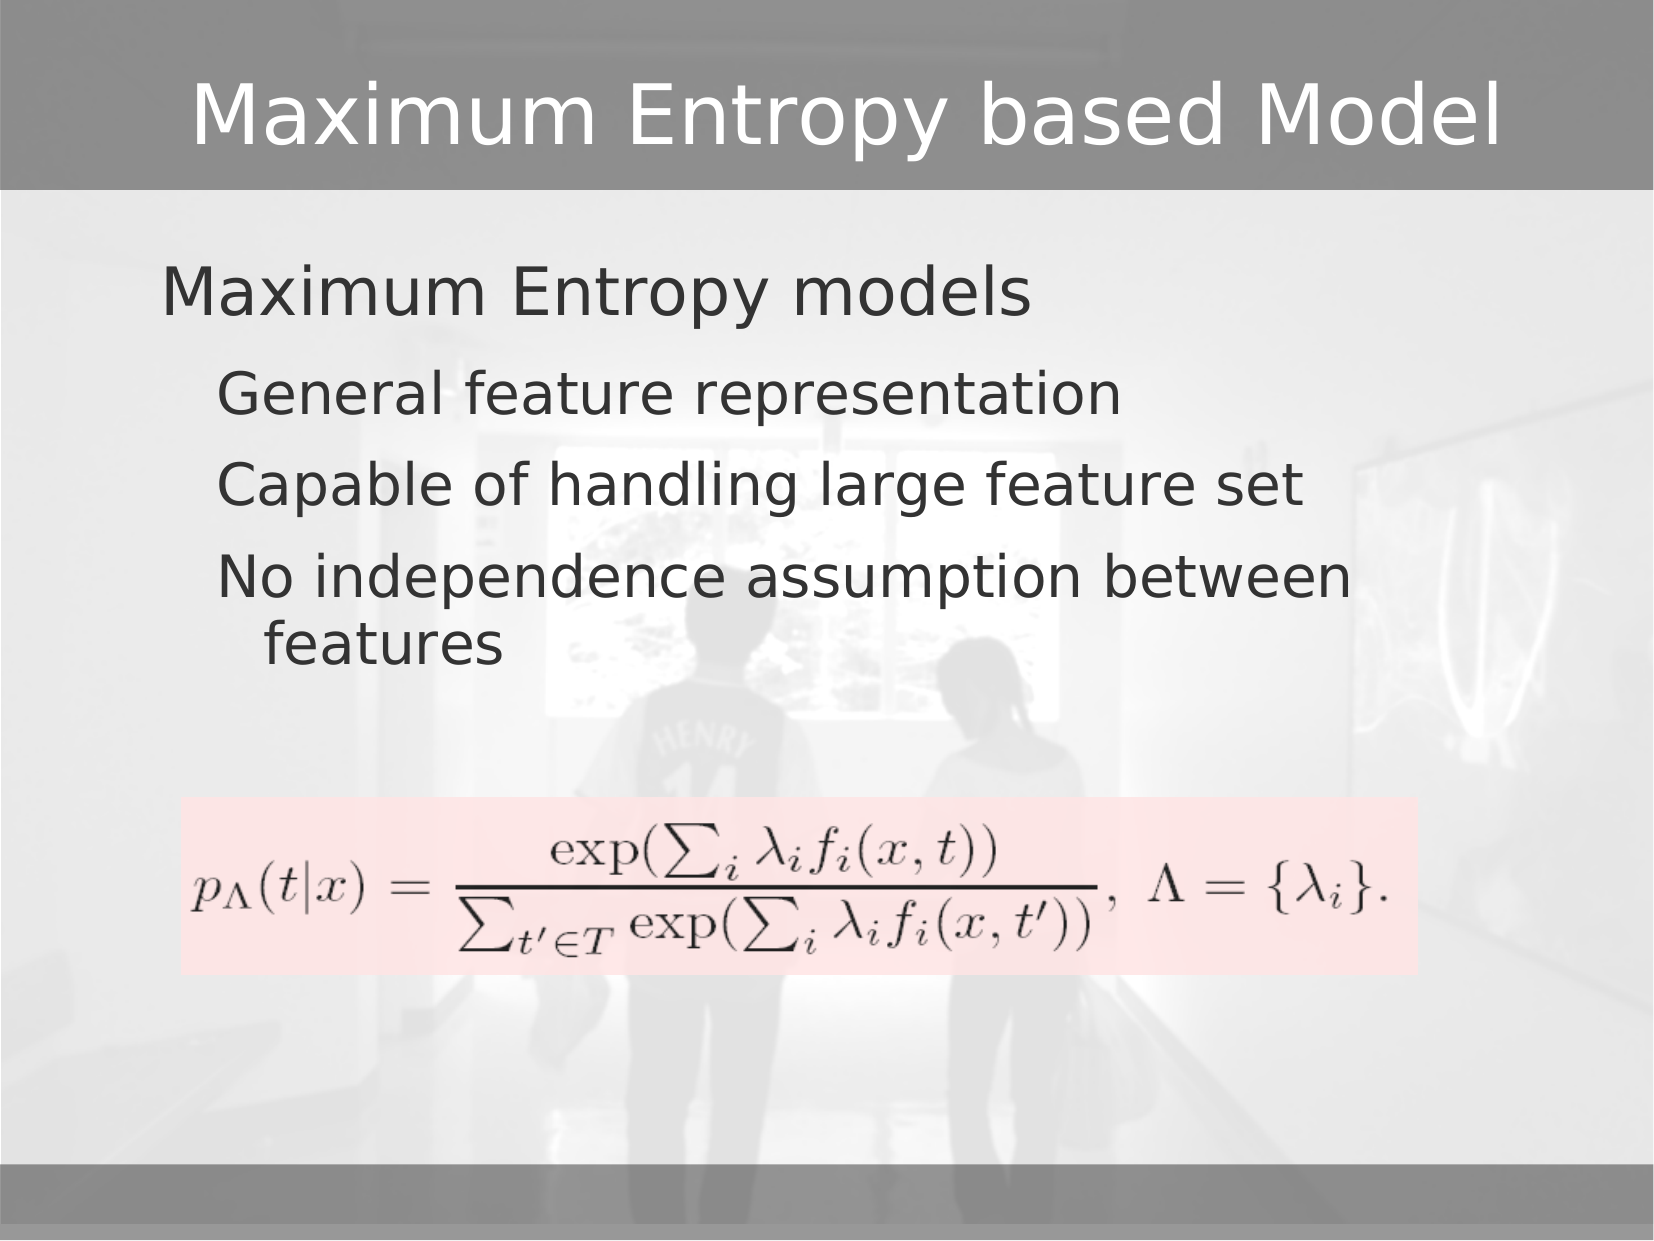

# Maximum Entropy based Model
 Maximum Entropy models
General feature representation
Capable of handling large feature set
No independence assumption between features